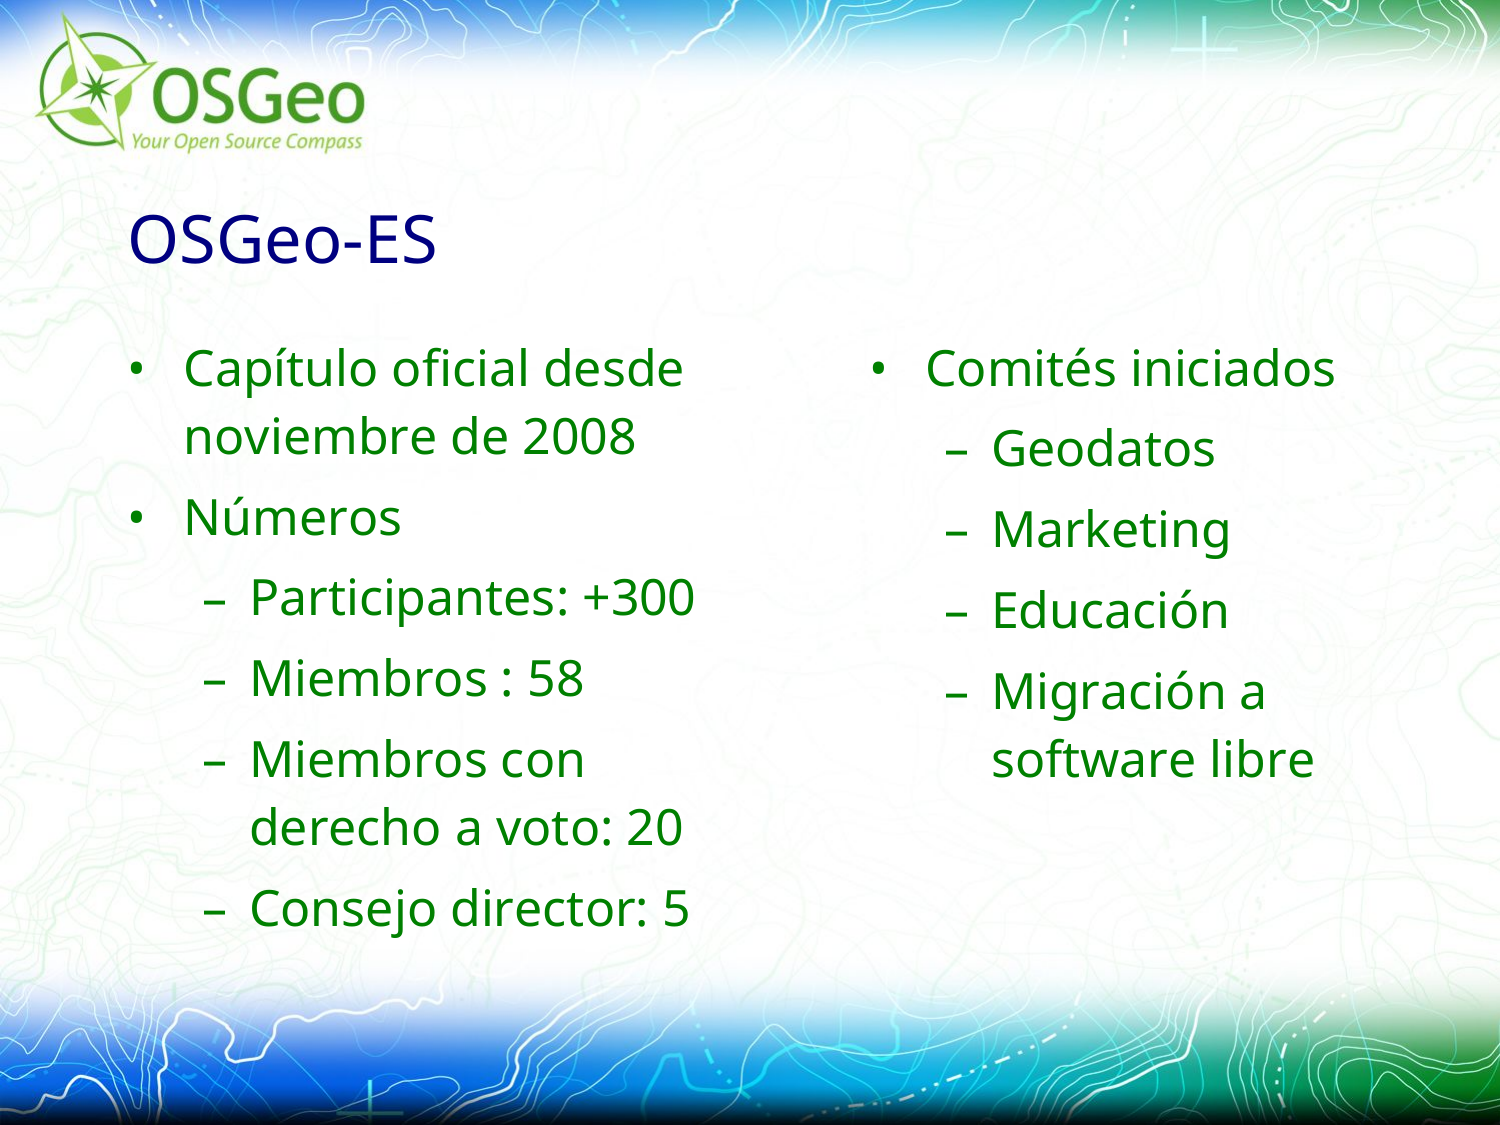

# OSGeo-ES
Capítulo oficial desde noviembre de 2008
Números
Participantes: +300
Miembros : 58
Miembros con derecho a voto: 20
Consejo director: 5
Comités iniciados
Geodatos
Marketing
Educación
Migración a software libre